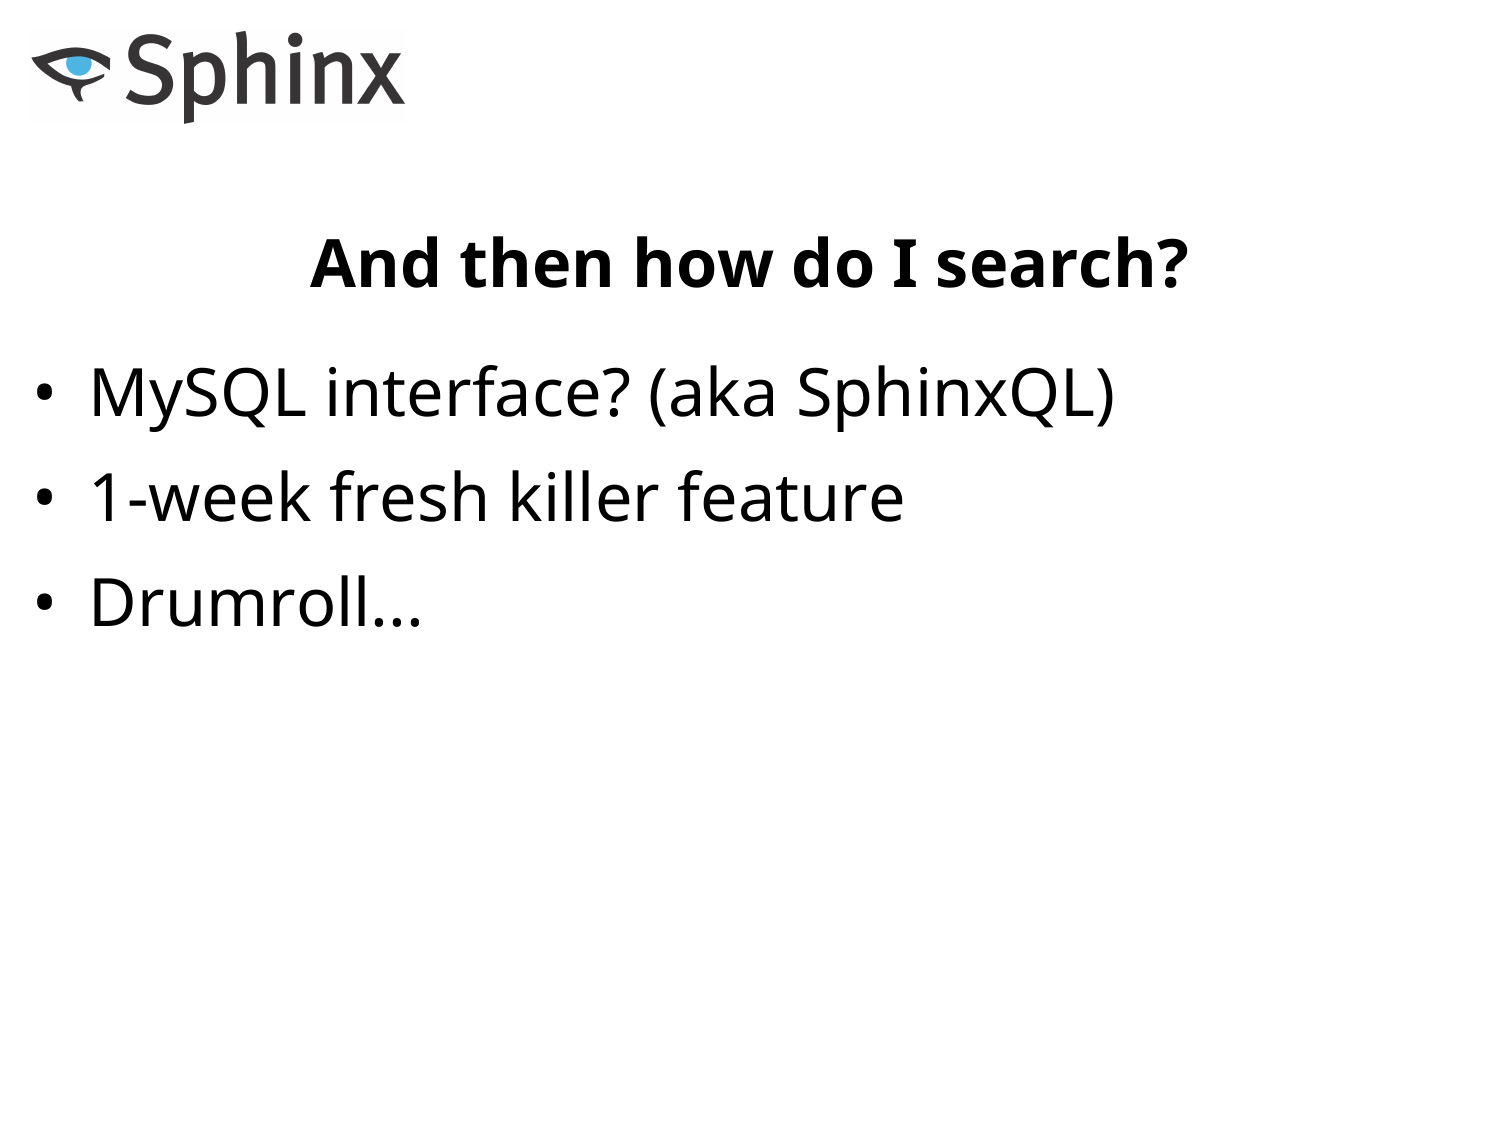

# And then how do I search?
MySQL interface? (aka SphinxQL)
1-week fresh killer feature
Drumroll...